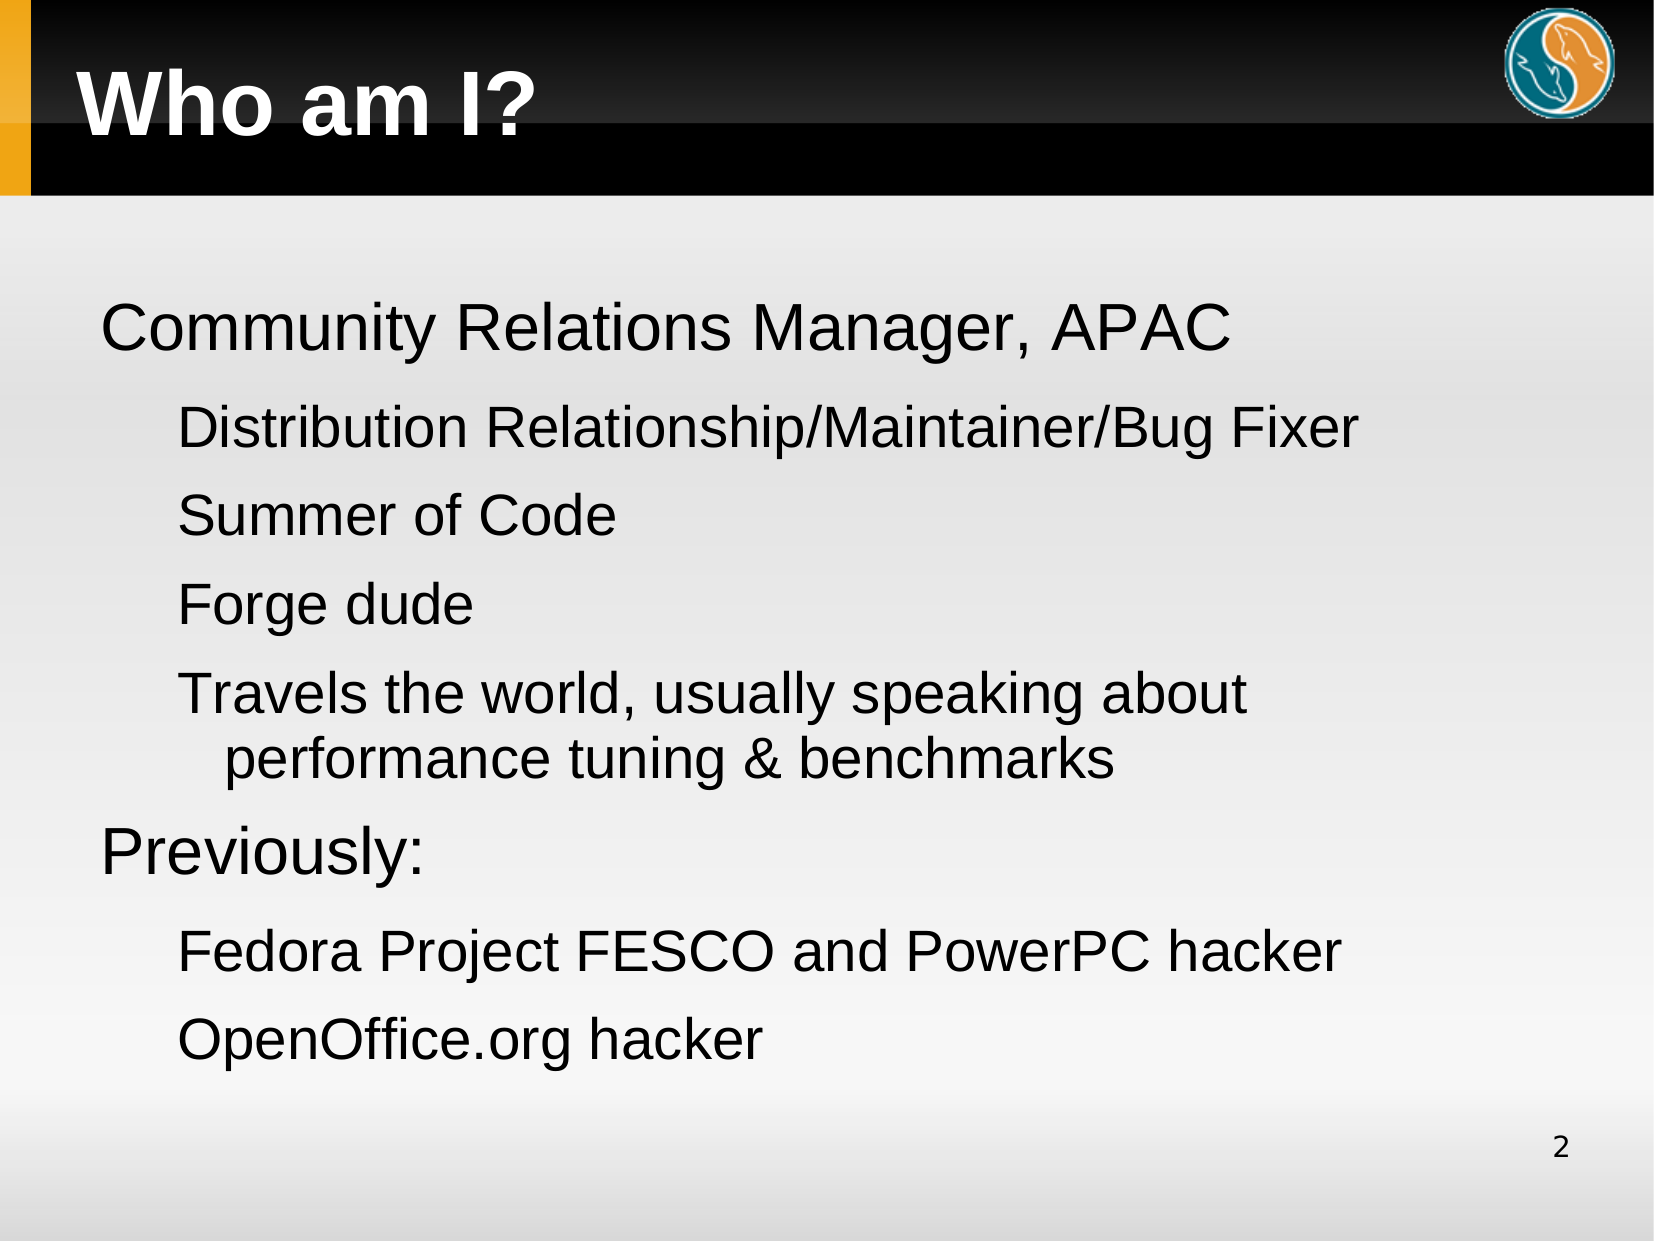

# Who am I?
Community Relations Manager, APAC
Distribution Relationship/Maintainer/Bug Fixer
Summer of Code
Forge dude
Travels the world, usually speaking about performance tuning & benchmarks
Previously:
Fedora Project FESCO and PowerPC hacker
OpenOffice.org hacker
2